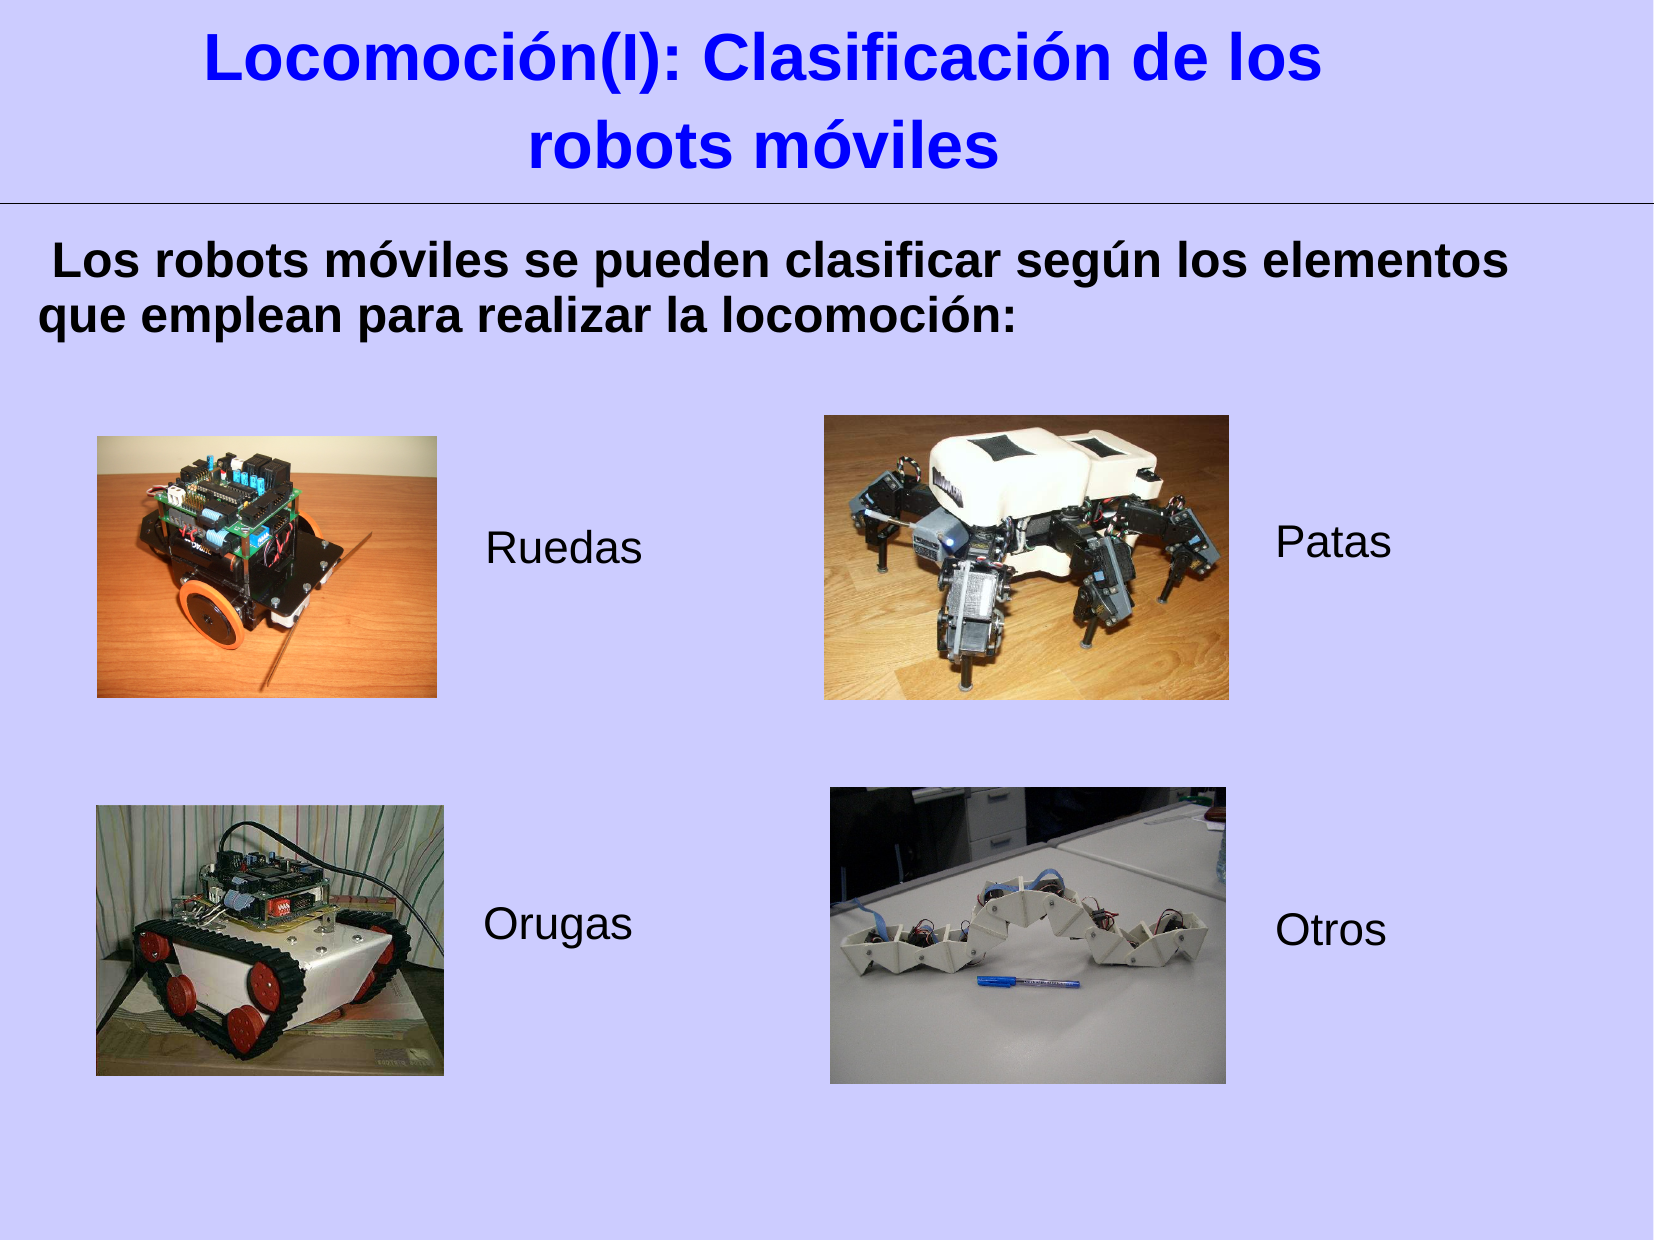

# Locomoción(I): Clasificación de los robots móviles
 Los robots móviles se pueden clasificar según los elementos que emplean para realizar la locomoción:
 Patas
 Ruedas
 Orugas
 Otros